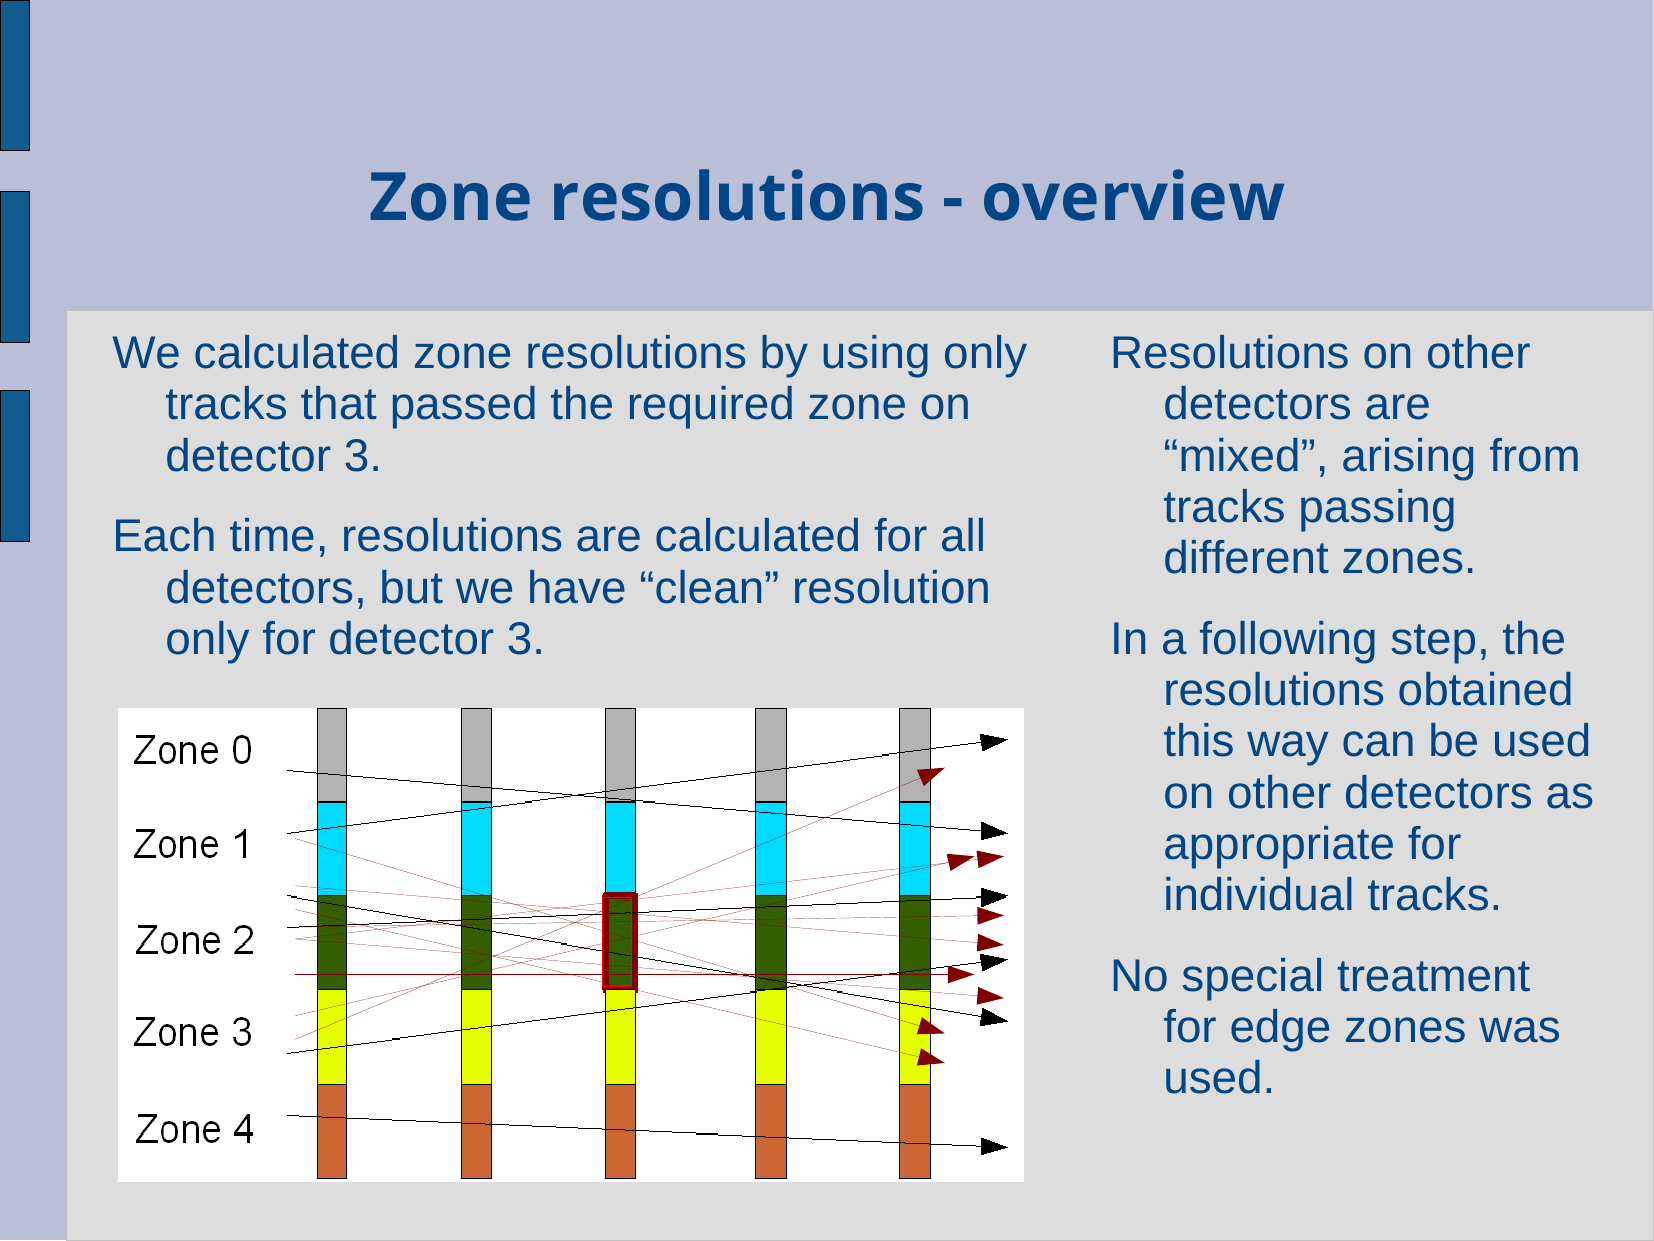

# Zone resolutions - overview
Resolutions on other detectors are “mixed”, arising from tracks passing different zones.
In a following step, the resolutions obtained this way can be used on other detectors as appropriate for individual tracks.
No special treatment for edge zones was used.
We calculated zone resolutions by using only tracks that passed the required zone on detector 3.
Each time, resolutions are calculated for all detectors, but we have “clean” resolution only for detector 3.